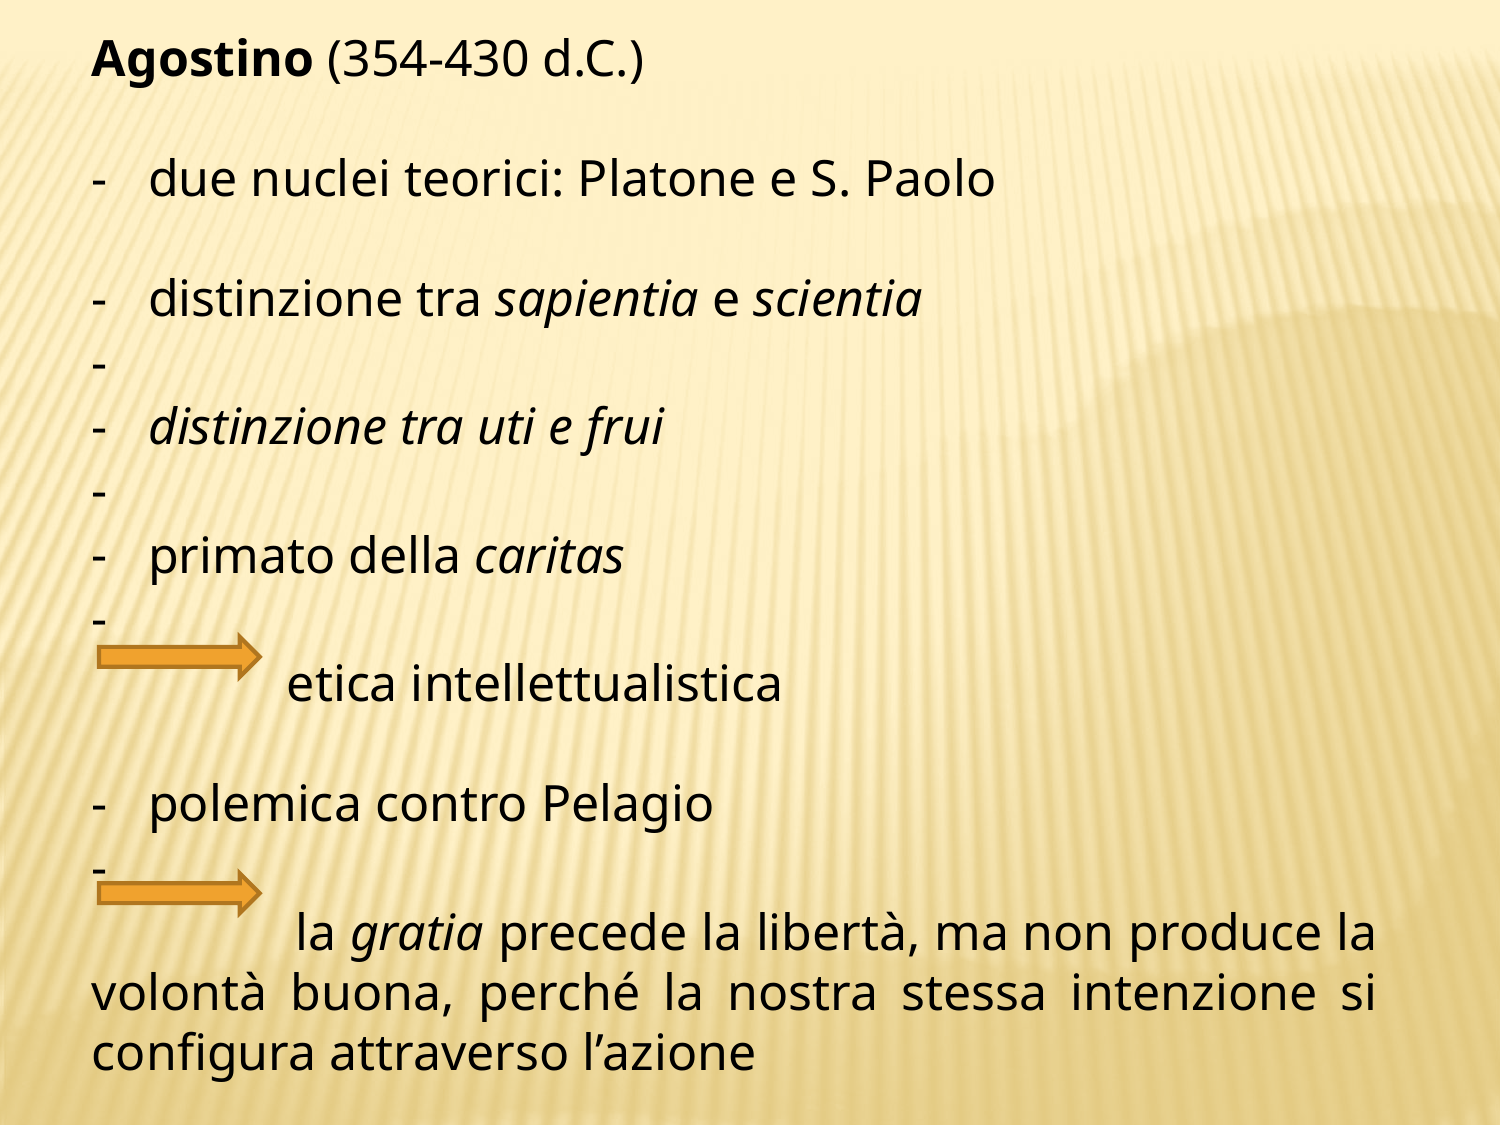

Agostino (354-430 d.C.)
due nuclei teorici: Platone e S. Paolo
distinzione tra sapientia e scientia
distinzione tra uti e frui
primato della caritas
 etica intellettualistica
polemica contro Pelagio
 la gratia precede la libertà, ma non produce la volontà buona, perché la nostra stessa intenzione si configura attraverso l’azione